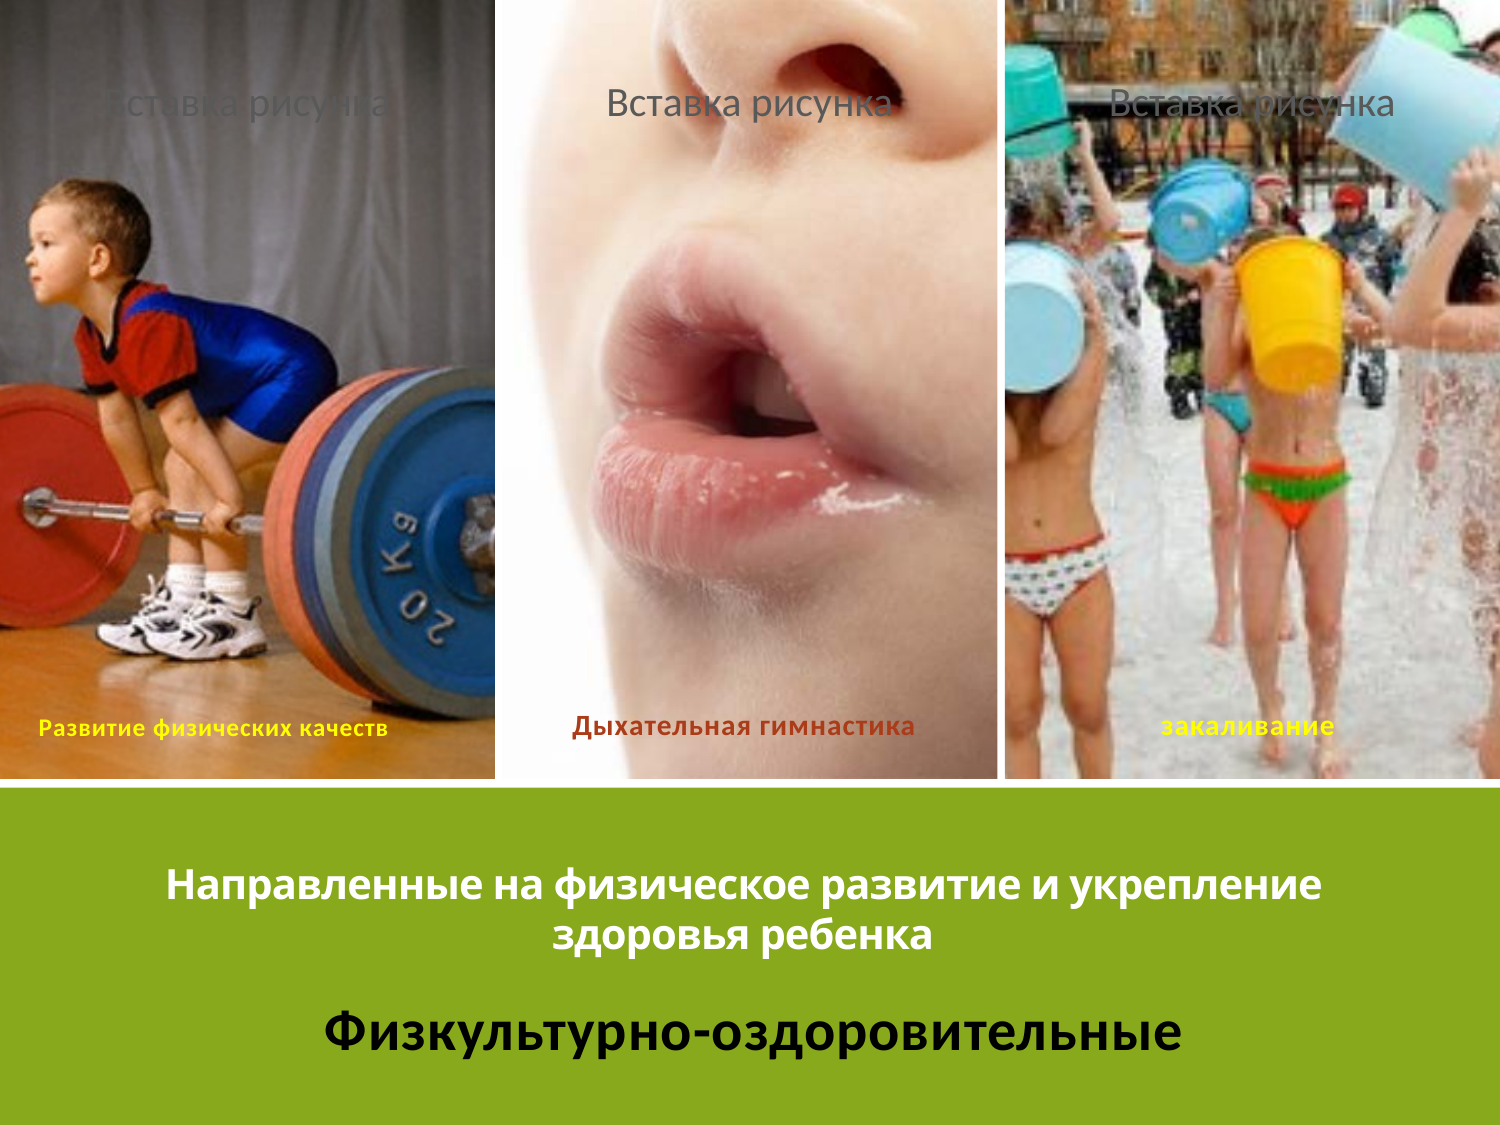

Вставка рисунка
Вставка рисунка
Вставка рисунка
Развитие физических качеств
Дыхательная гимнастика
закаливание
# Направленные на физическое развитие и укрепление здоровья ребенка
Физкультурно-оздоровительные